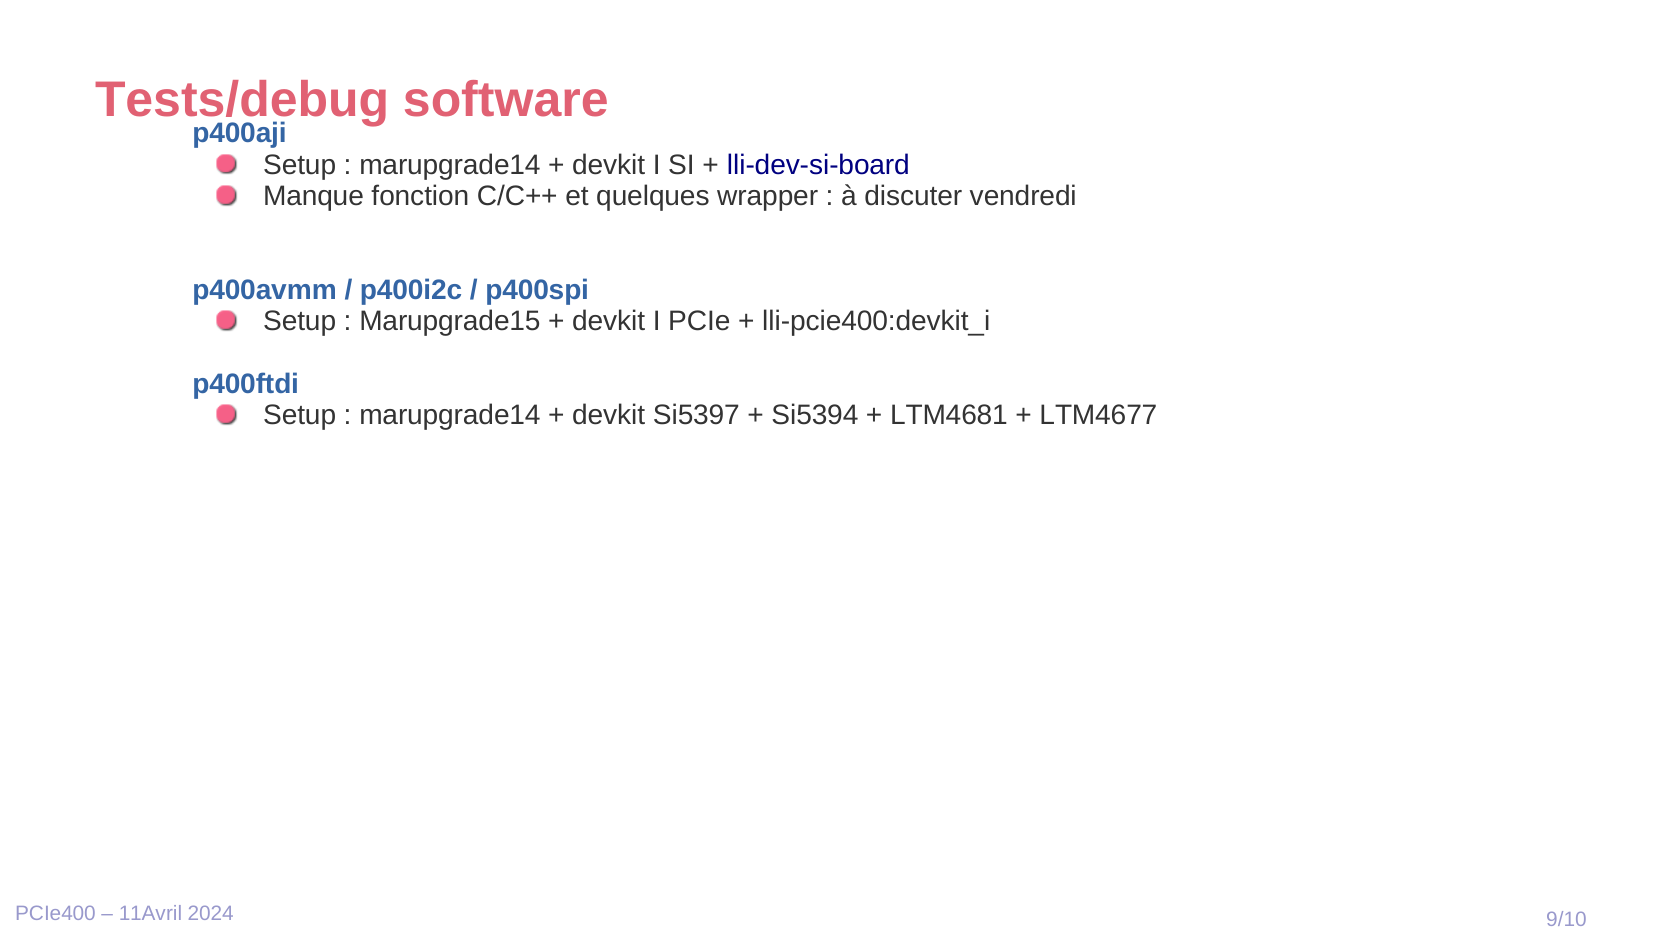

# Tests/debug software
p400aji
Setup : marupgrade14 + devkit I SI + lli-dev-si-board
Manque fonction C/C++ et quelques wrapper : à discuter vendredi
p400avmm / p400i2c / p400spi
Setup : Marupgrade15 + devkit I PCIe + lli-pcie400:devkit_i
p400ftdi
Setup : marupgrade14 + devkit Si5397 + Si5394 + LTM4681 + LTM4677